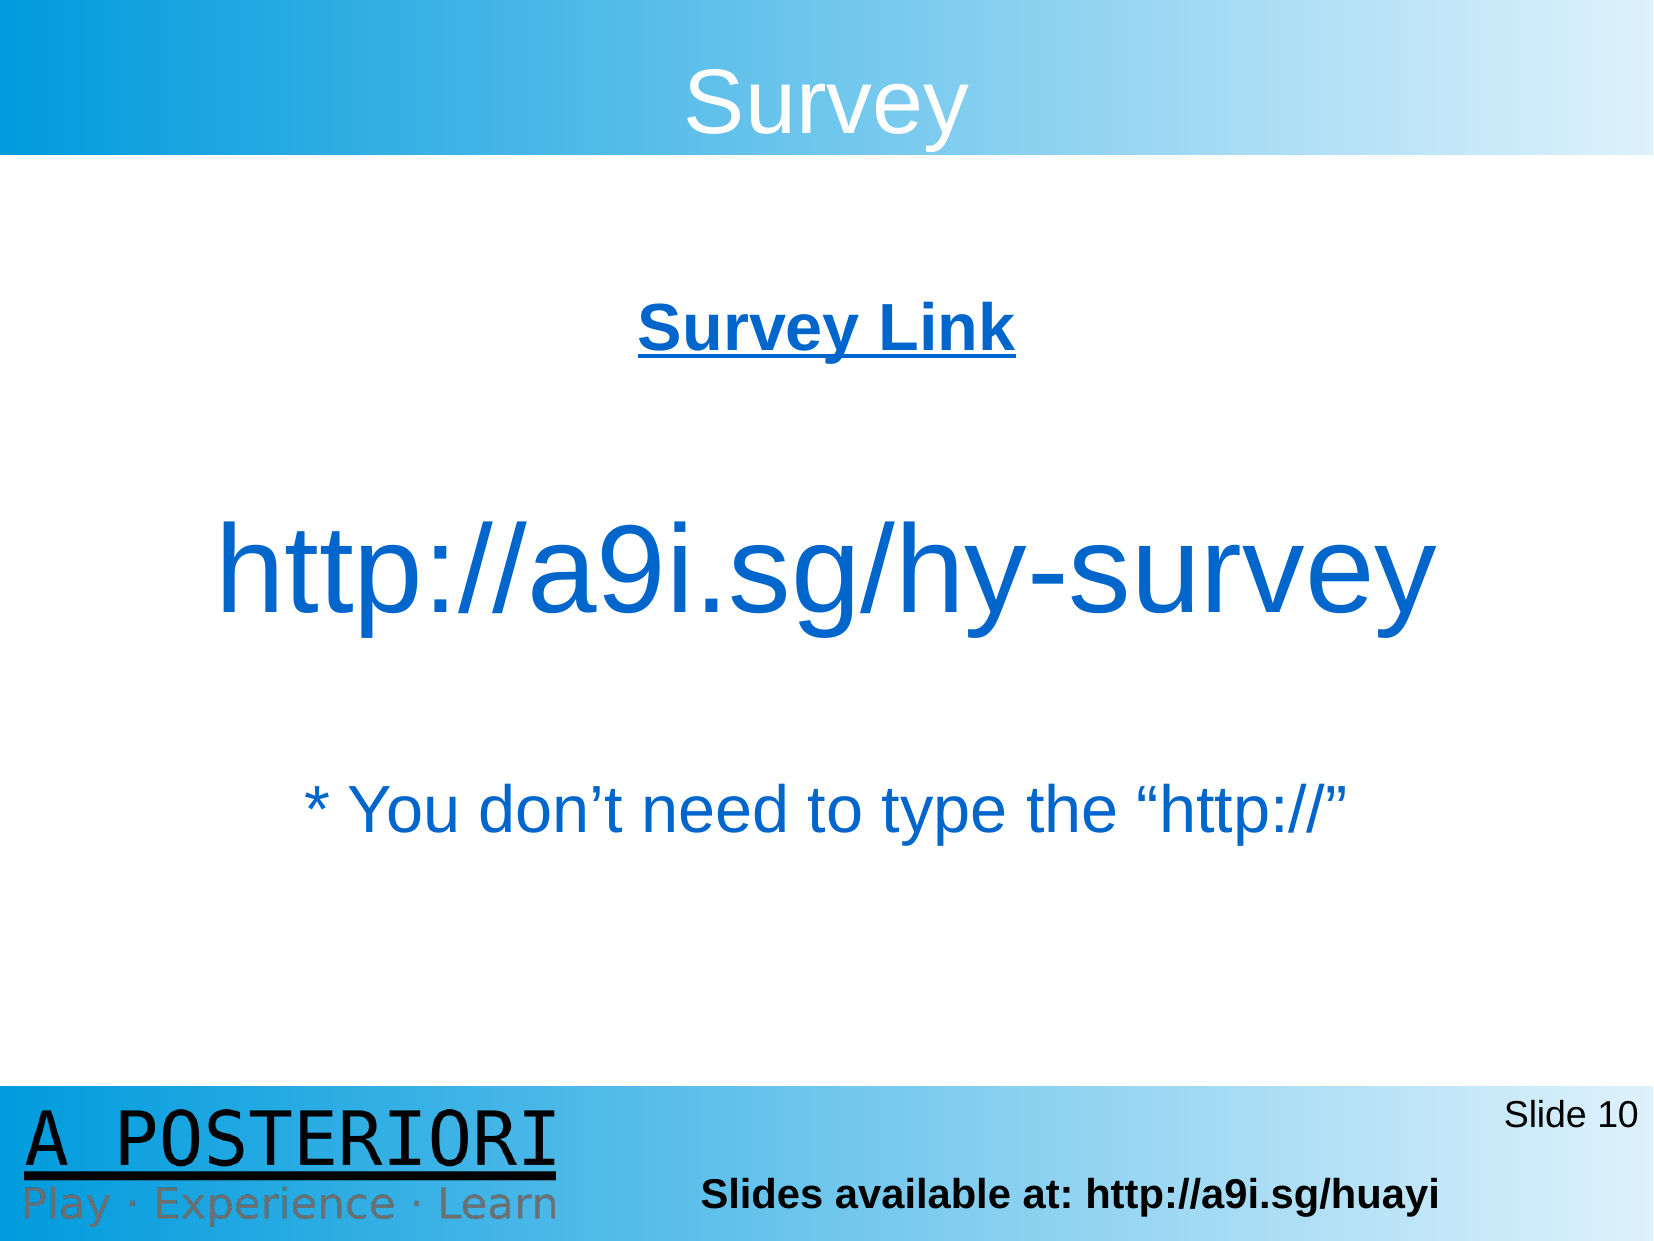

# Survey
Survey Link
http://a9i.sg/hy-survey
* You don’t need to type the “http://”